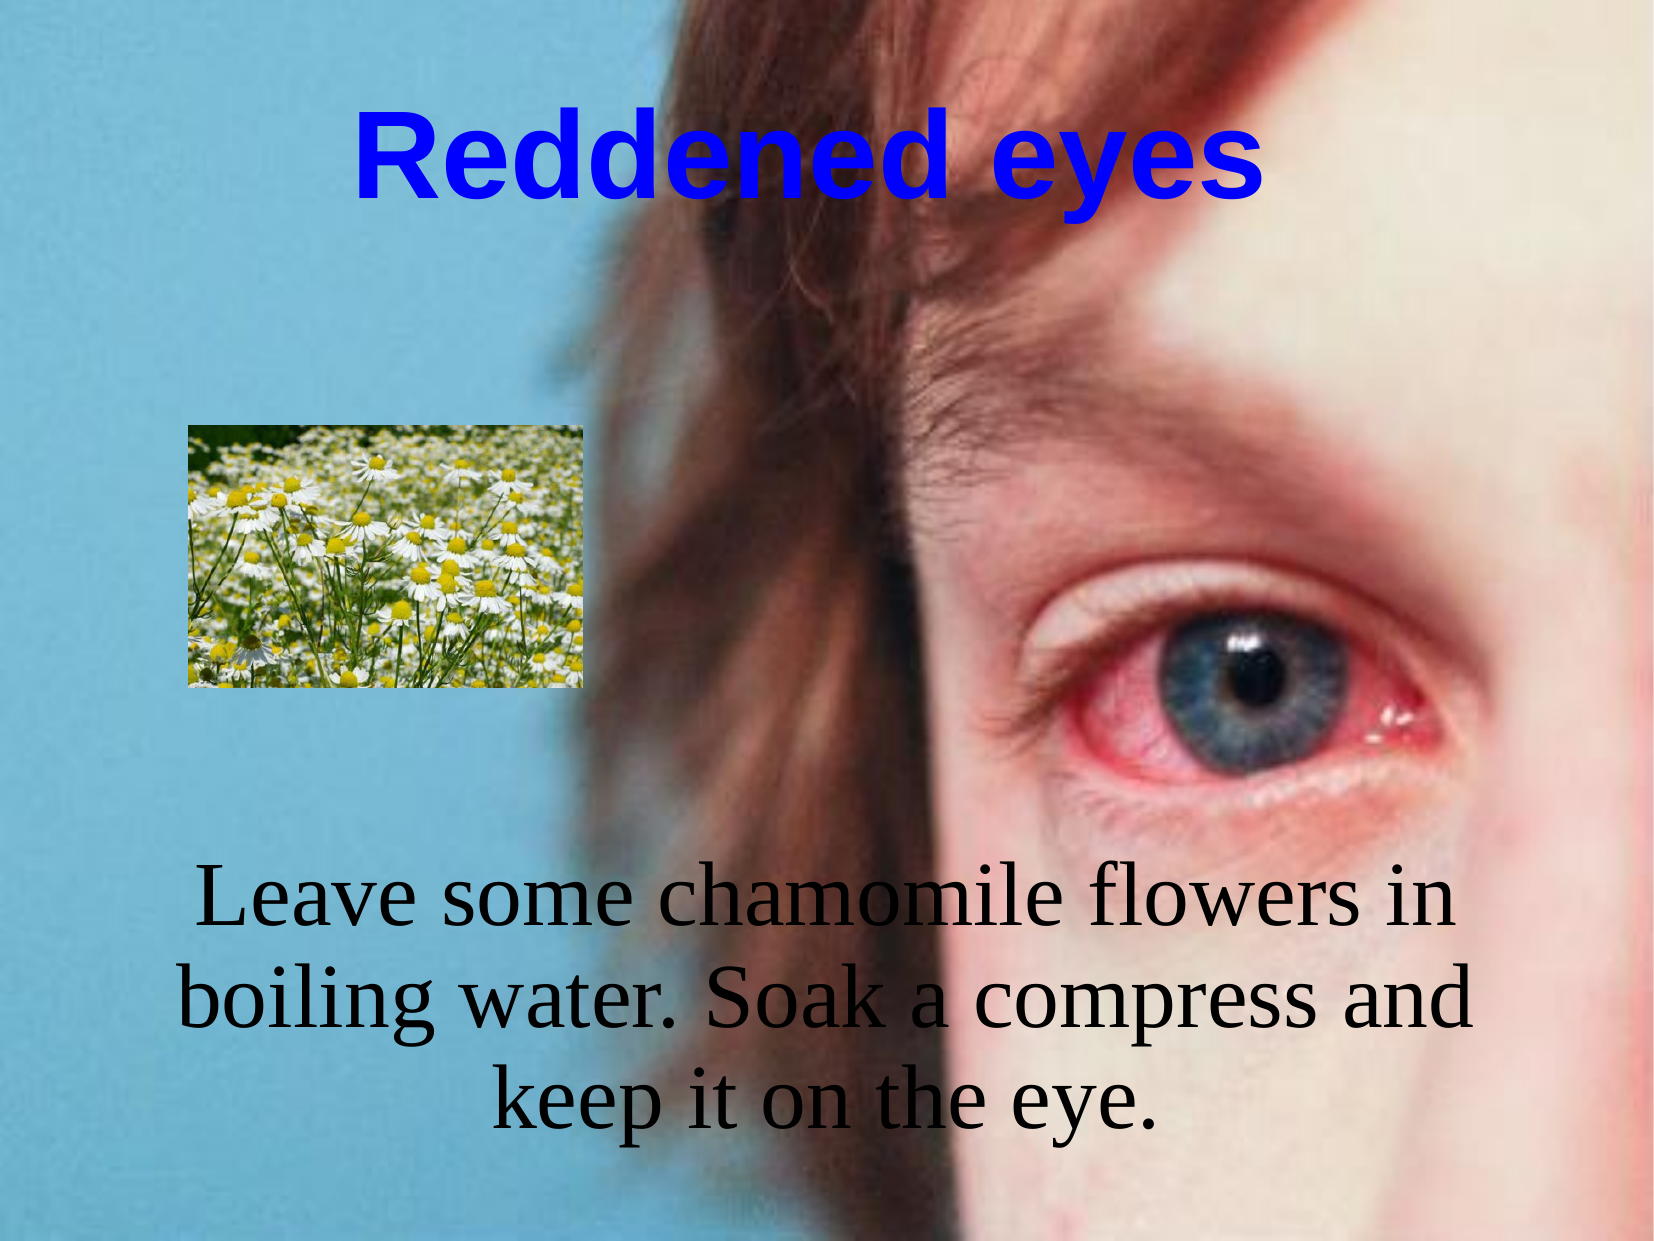

# Reddened eyes
Leave some chamomile flowers in boiling water. Soak a compress and keep it on the eye.